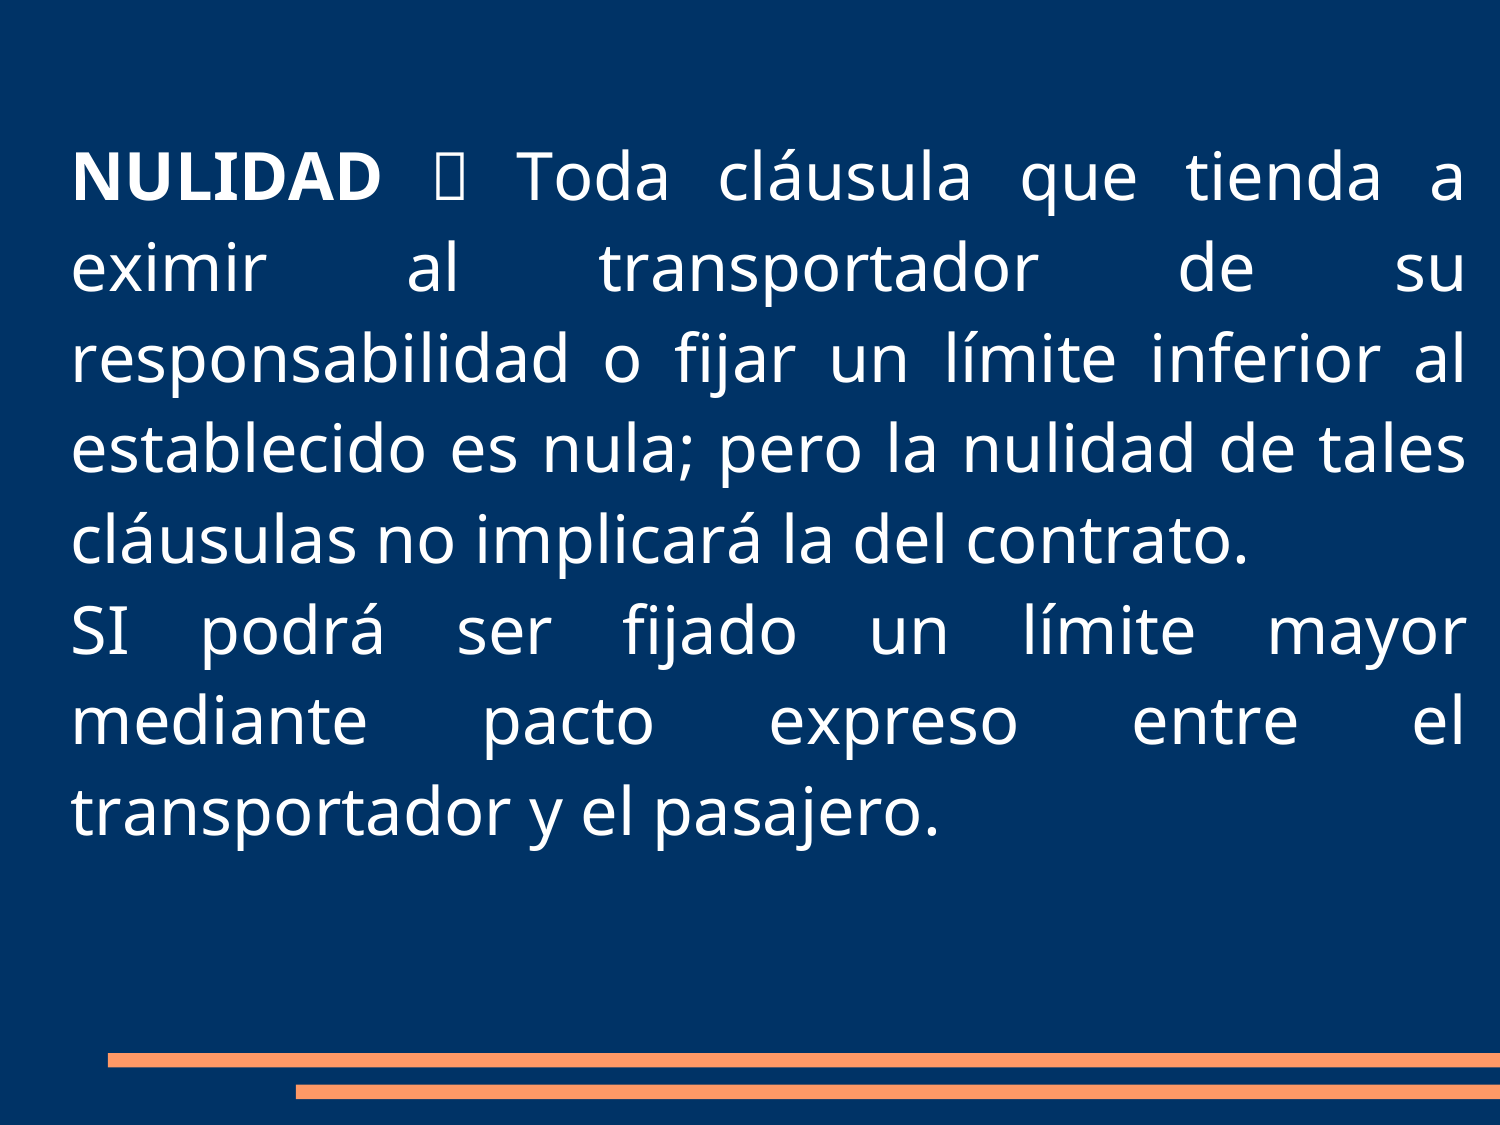

NULIDAD  Toda cláusula que tienda a eximir al transportador de su responsabilidad o fijar un límite inferior al establecido es nula; pero la nulidad de tales cláusulas no implicará la del contrato.
SI podrá ser fijado un límite mayor mediante pacto expreso entre el transportador y el pasajero.
#